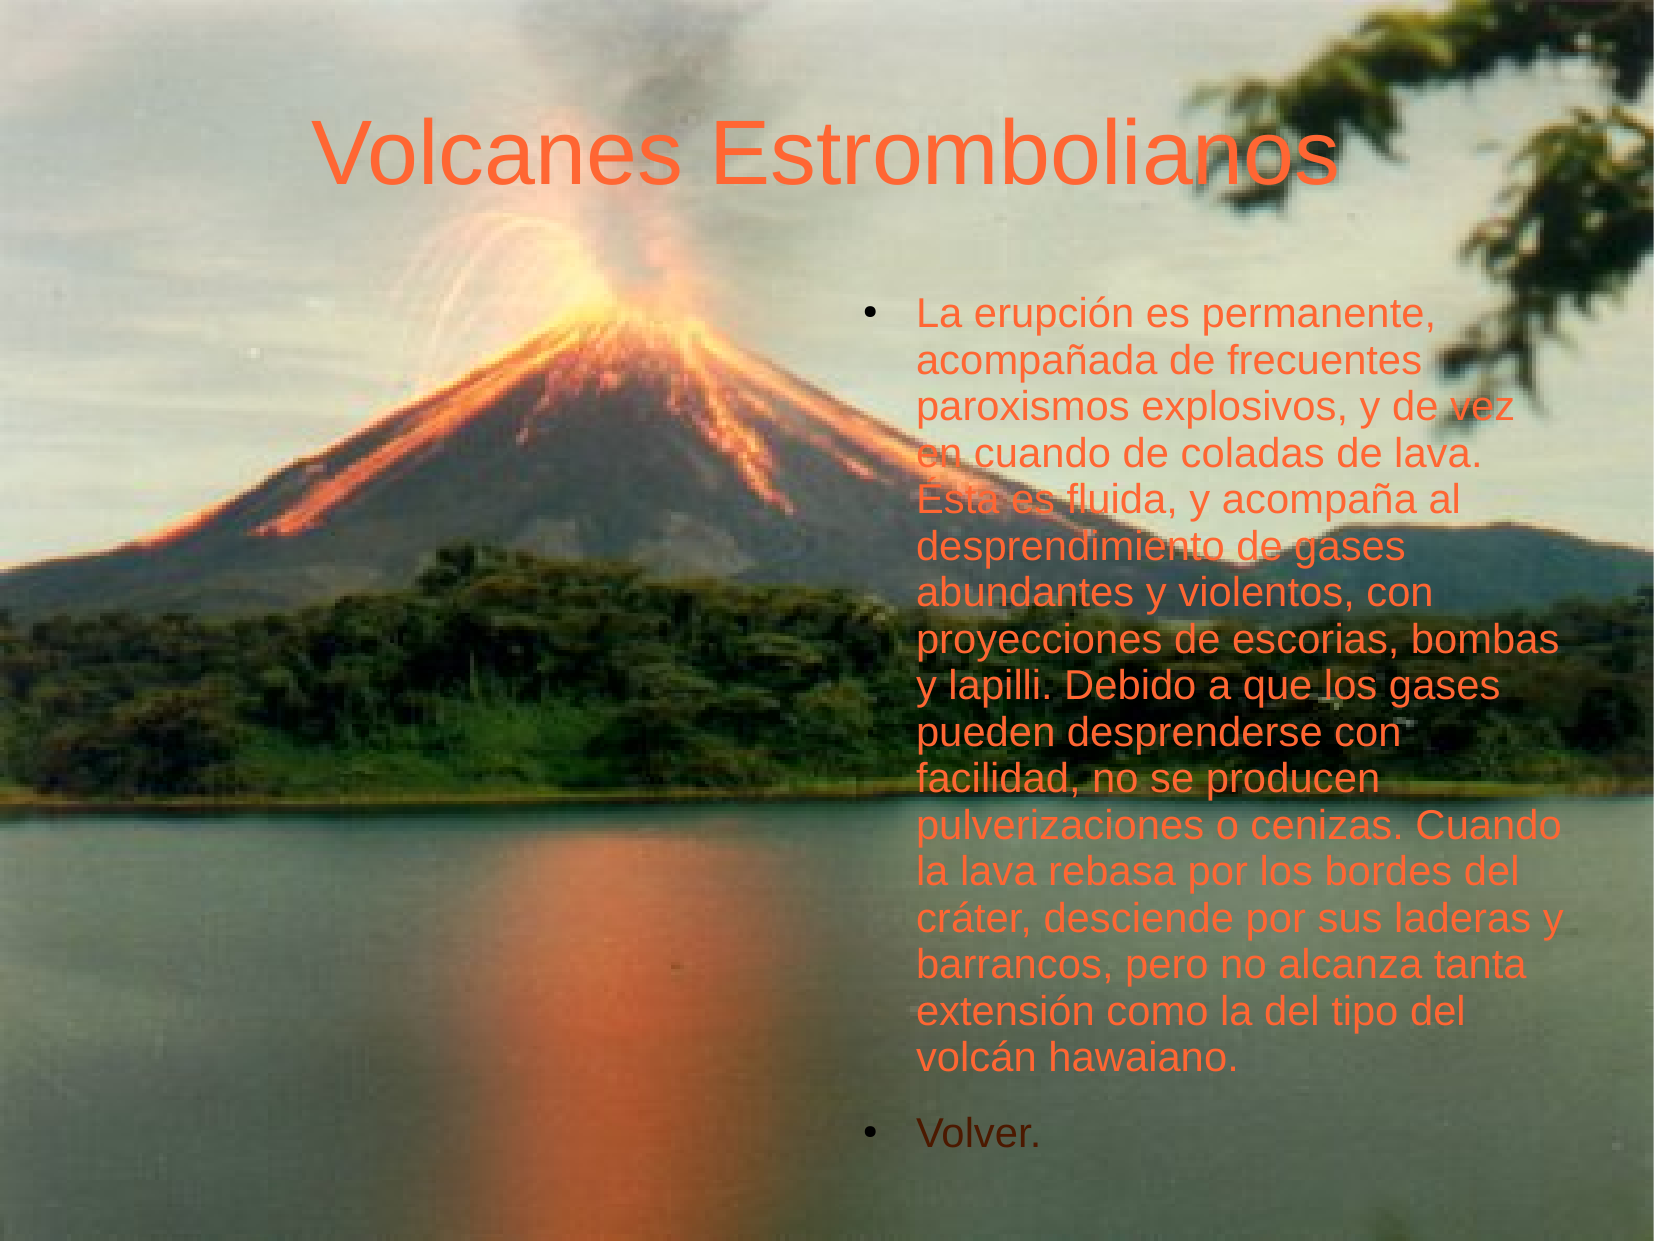

# Volcanes Estrombolianos
La erupción es permanente, acompañada de frecuentes paroxismos explosivos, y de vez en cuando de coladas de lava. Ésta es fluida, y acompaña al desprendimiento de gases abundantes y violentos, con proyecciones de escorias, bombas y lapilli. Debido a que los gases pueden desprenderse con facilidad, no se producen pulverizaciones o cenizas. Cuando la lava rebasa por los bordes del cráter, desciende por sus laderas y barrancos, pero no alcanza tanta extensión como la del tipo del volcán hawaiano.
Volver.